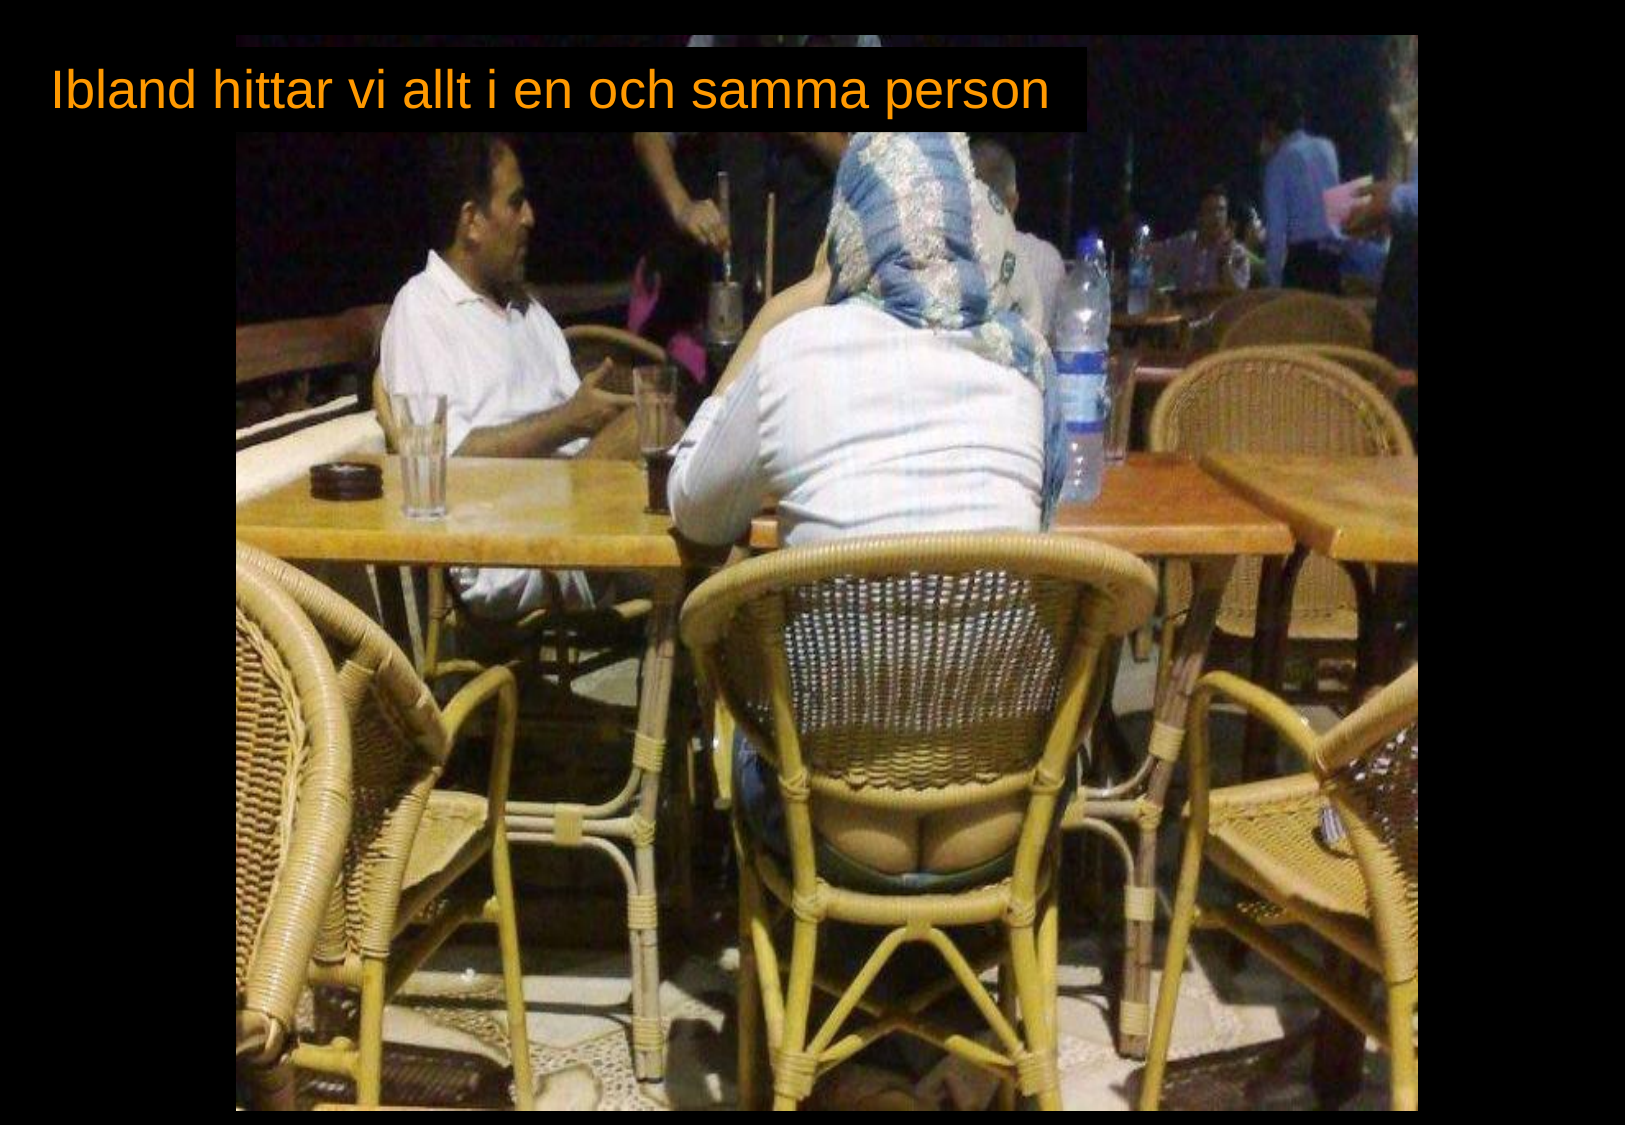

Ibland hittar vi allt i en och samma person